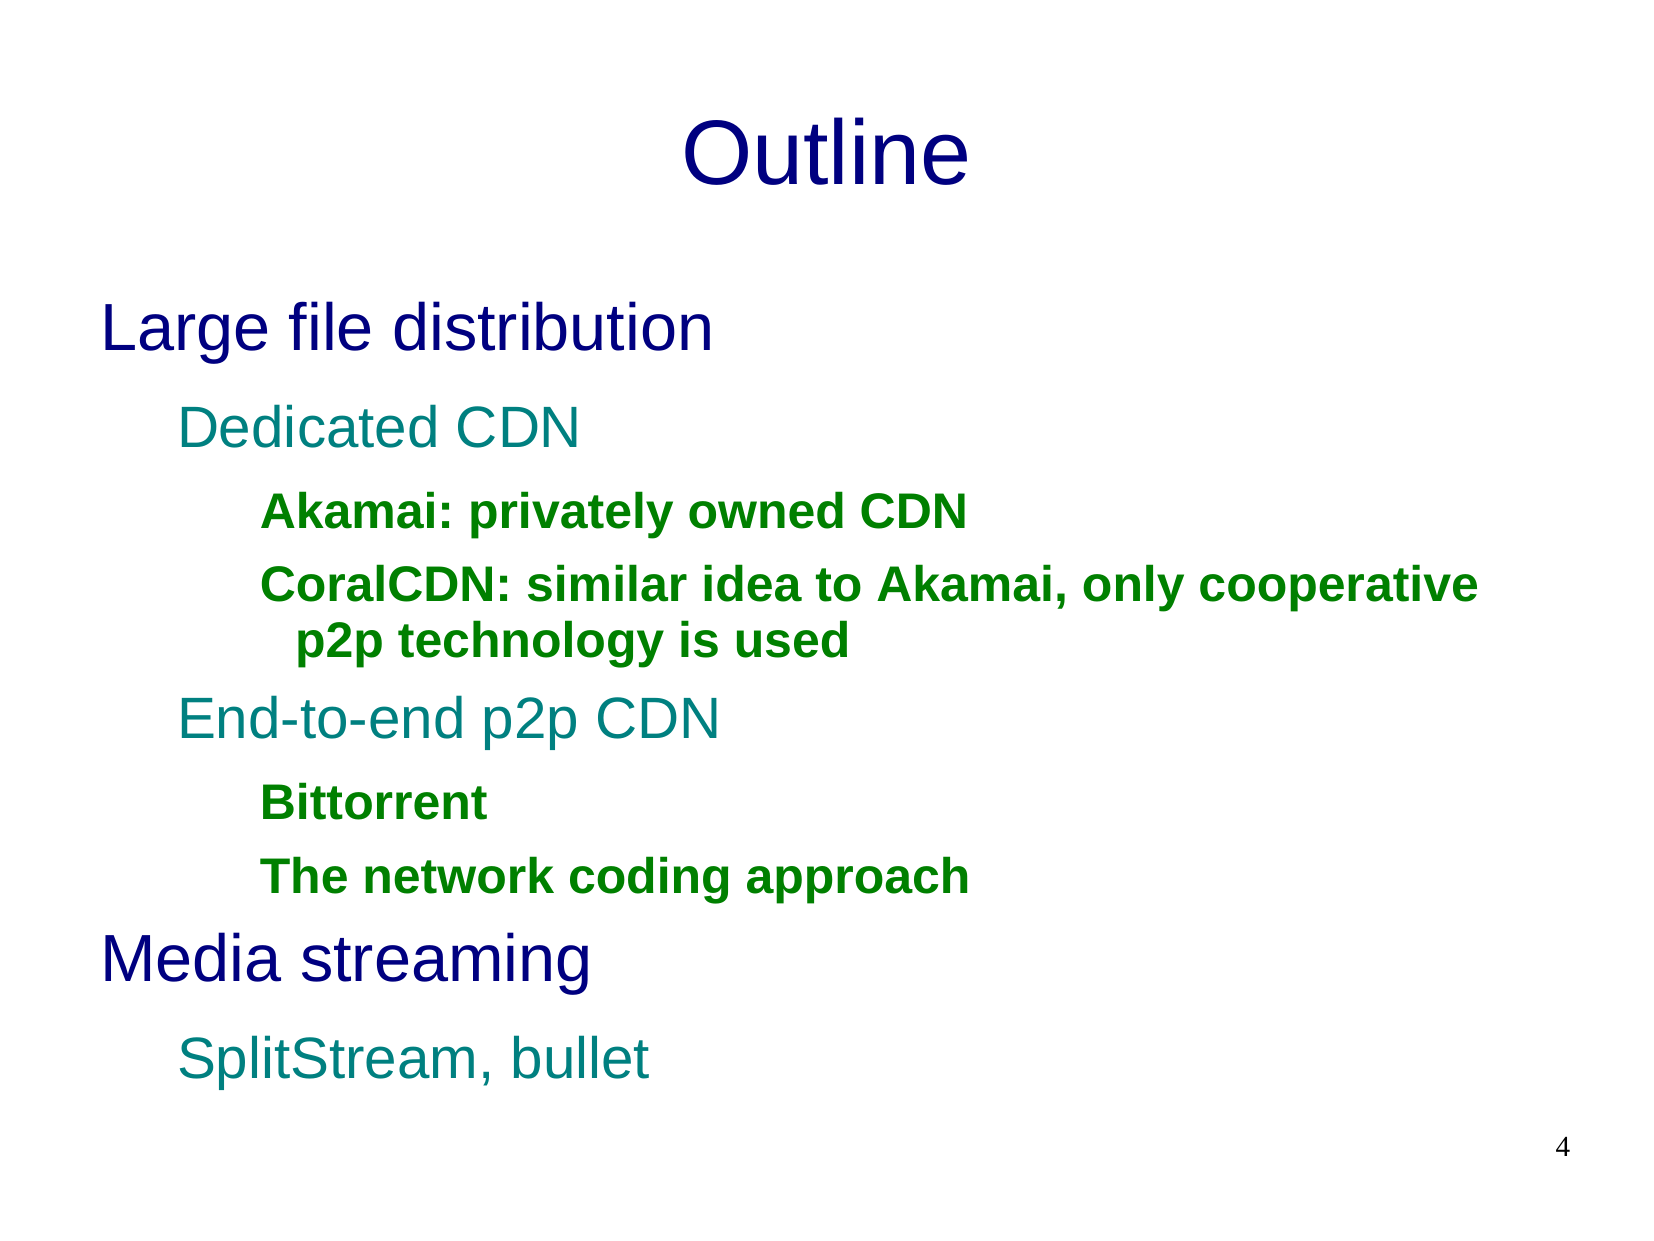

# Outline
Large file distribution
Dedicated CDN
Akamai: privately owned CDN
CoralCDN: similar idea to Akamai, only cooperative p2p technology is used
End-to-end p2p CDN
Bittorrent
The network coding approach
Media streaming
SplitStream, bullet
4